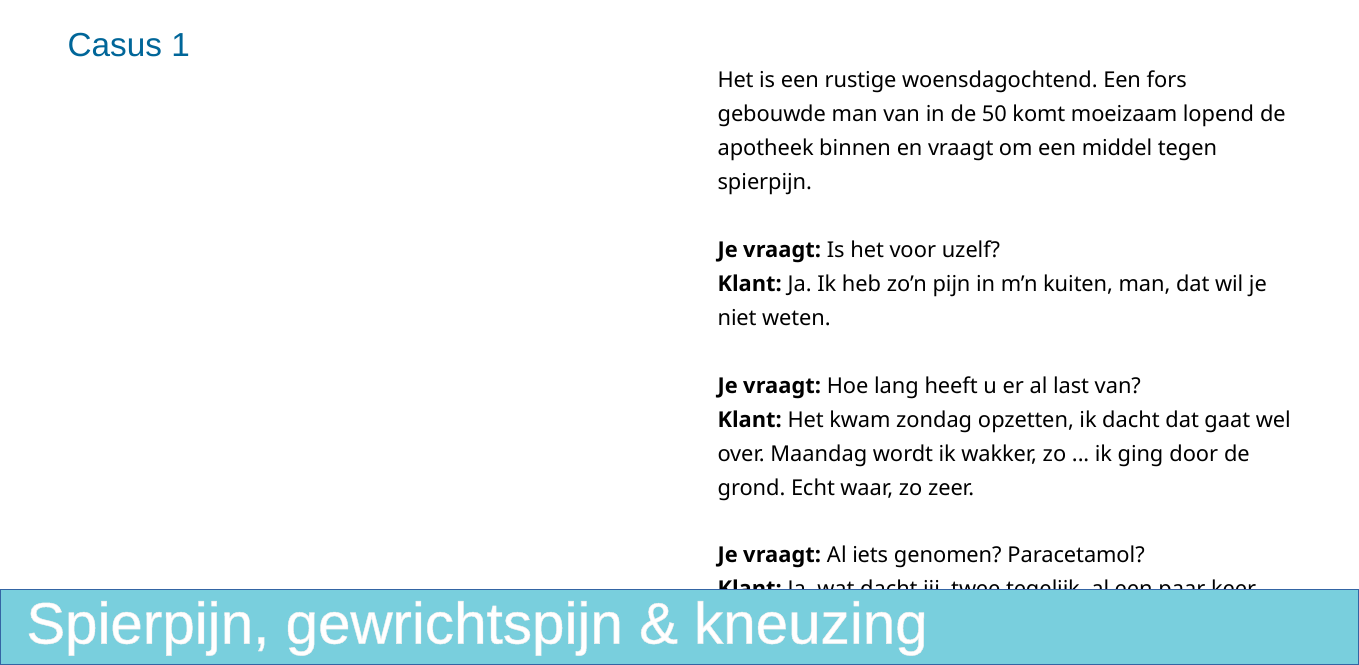

# Casus 1
Het is een rustige woensdagochtend. Een fors gebouwde man van in de 50 komt moeizaam lopend de apotheek binnen en vraagt om een middel tegen spierpijn.
Je vraagt: Is het voor uzelf?
Klant: Ja. Ik heb zo’n pijn in m’n kuiten, man, dat wil je niet weten.
Je vraagt: Hoe lang heeft u er al last van?
Klant: Het kwam zondag opzetten, ik dacht dat gaat wel over. Maandag wordt ik wakker, zo ... ik ging door de grond. Echt waar, zo zeer.
Je vraagt: Al iets genomen? Paracetamol?
Klant: Ja, wat dacht jij, twee tegelijk, al een paar keer, maar het helpt geen barst.
Je vraagt: Enig idee hoe het komt?
Spierpijn, gewrichtspijn & kneuzing